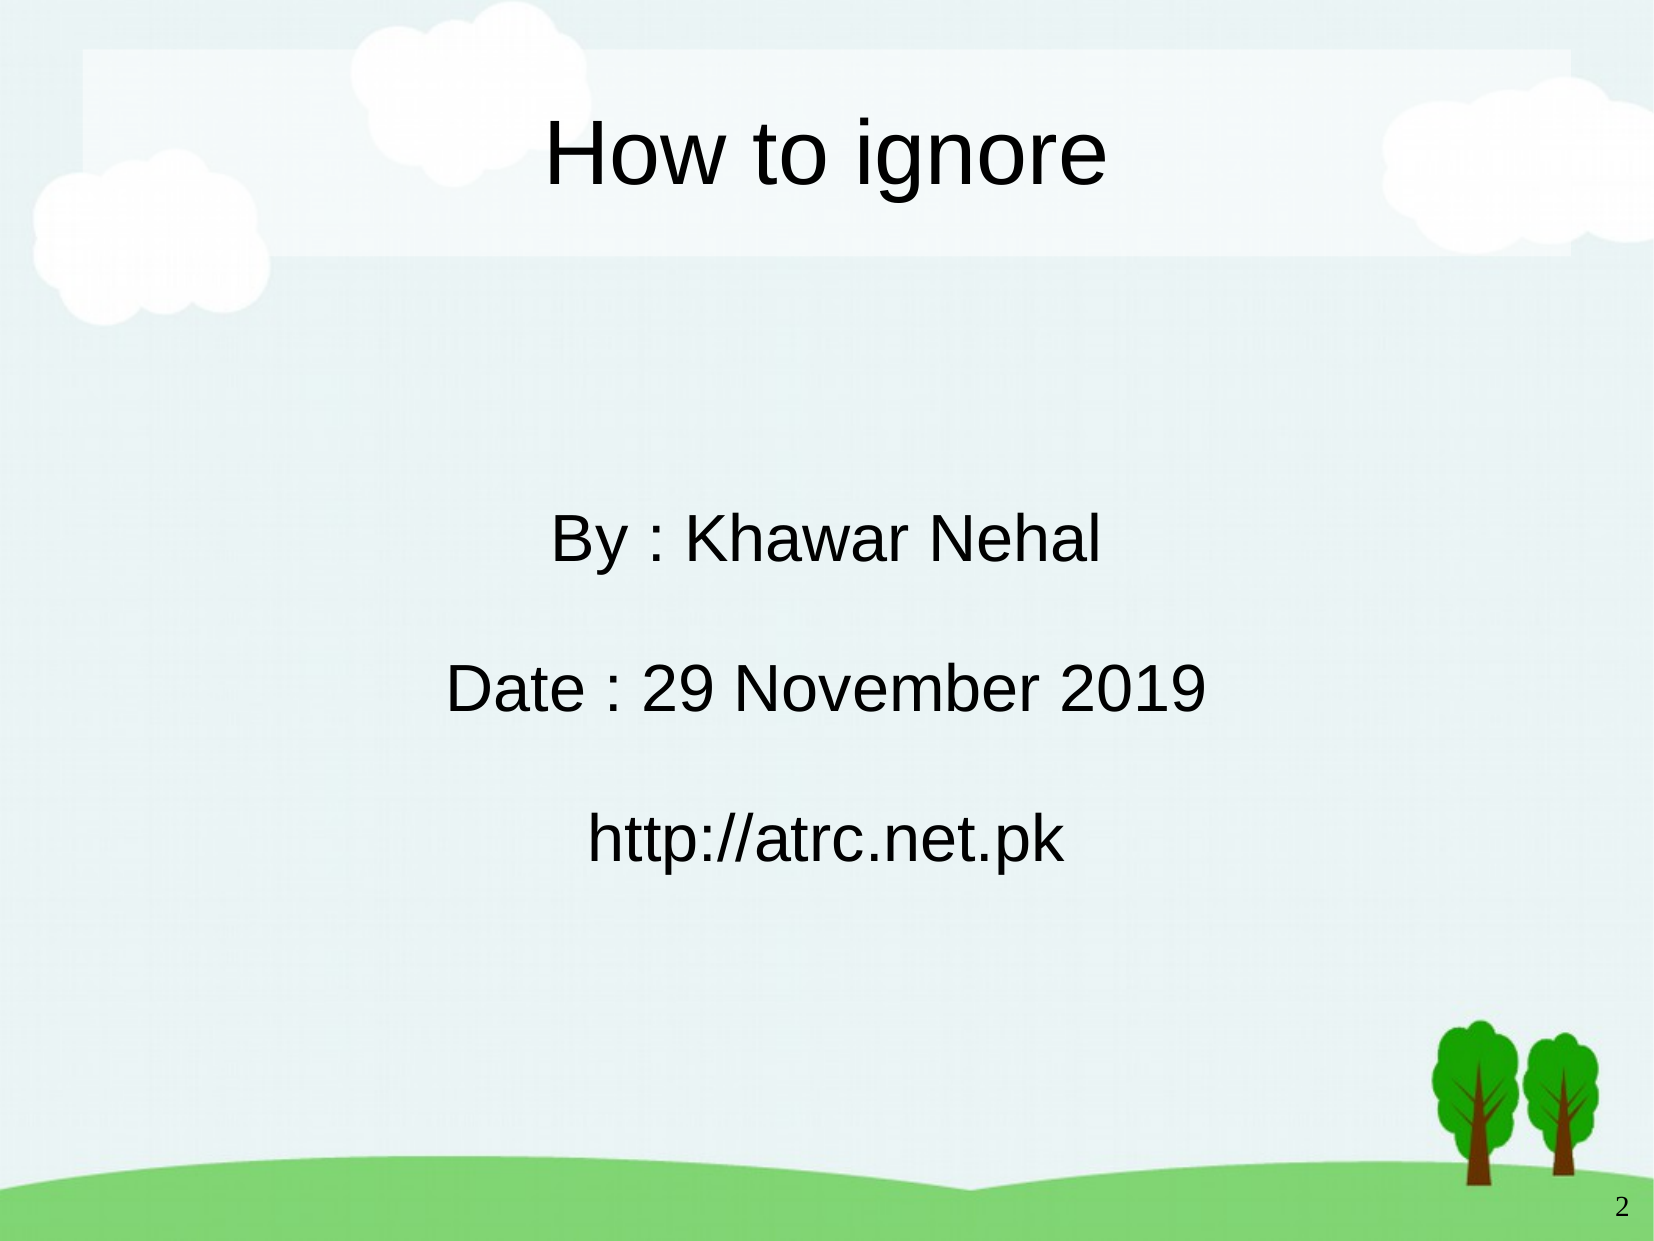

# How to ignore
By : Khawar Nehal
Date : 29 November 2019
http://atrc.net.pk
2